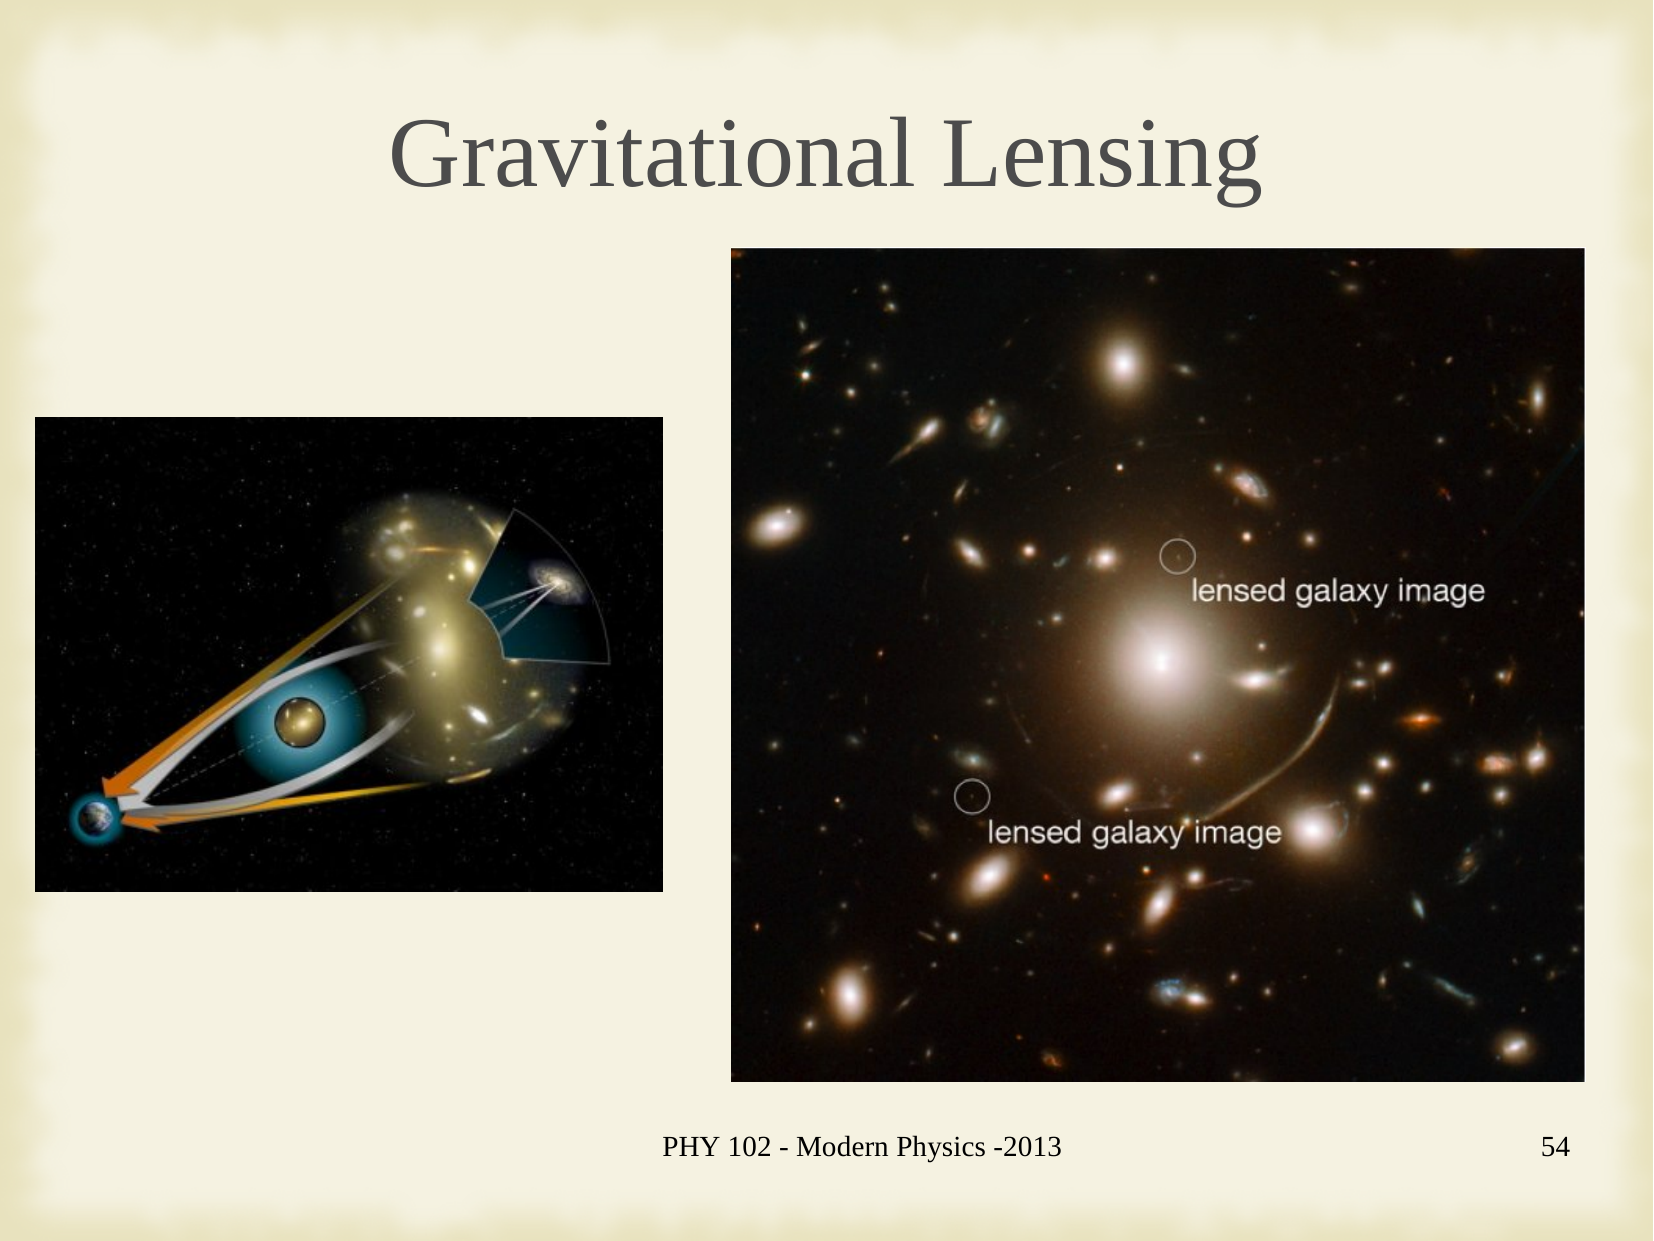

# Gravitational Lensing
PHY 102 - Modern Physics -2013
54